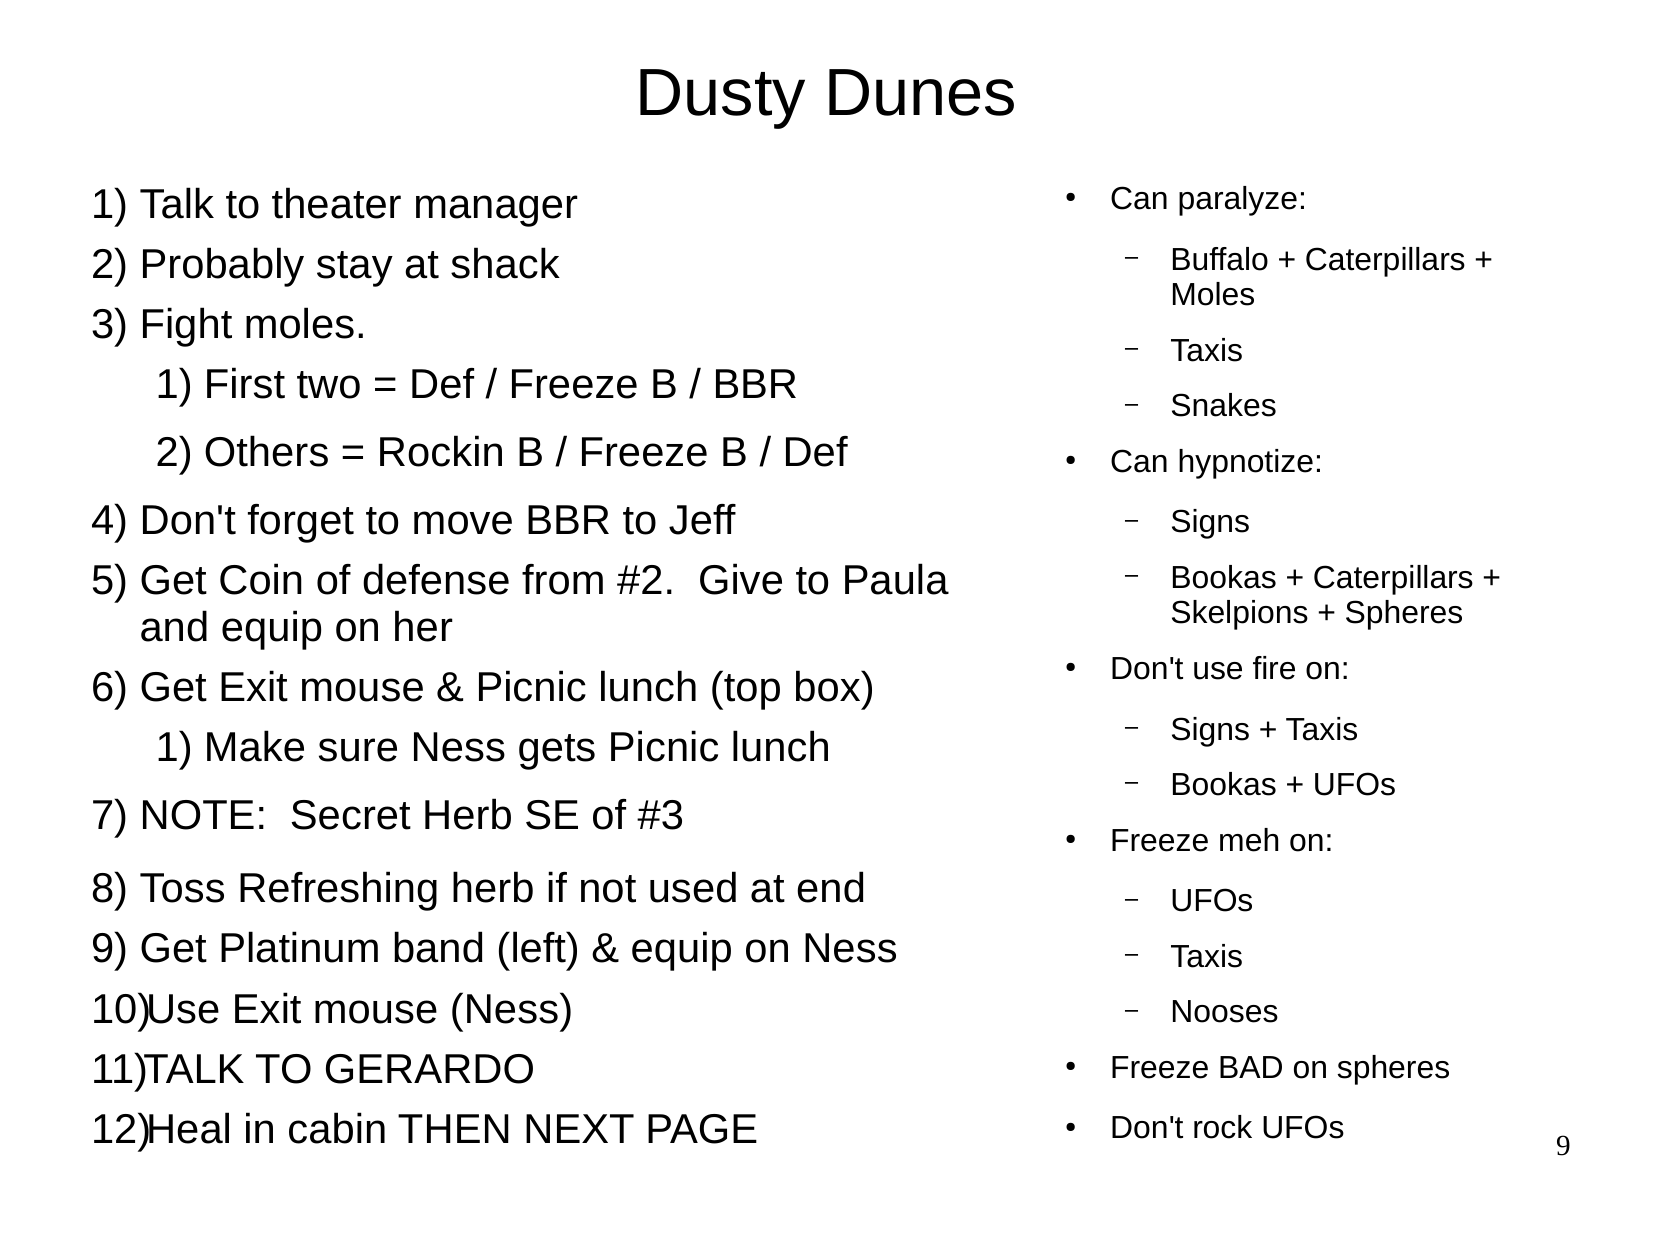

# Dusty Dunes
Talk to theater manager
Probably stay at shack
Fight moles.
First two = Def / Freeze B / BBR
Others = Rockin B / Freeze B / Def
Don't forget to move BBR to Jeff
Get Coin of defense from #2. Give to Paula and equip on her
Get Exit mouse & Picnic lunch (top box)
Make sure Ness gets Picnic lunch
NOTE: Secret Herb SE of #3
Toss Refreshing herb if not used at end
Get Platinum band (left) & equip on Ness
Use Exit mouse (Ness)
TALK TO GERARDO
Heal in cabin THEN NEXT PAGE
Can paralyze:
Buffalo + Caterpillars + Moles
Taxis
Snakes
Can hypnotize:
Signs
Bookas + Caterpillars + Skelpions + Spheres
Don't use fire on:
Signs + Taxis
Bookas + UFOs
Freeze meh on:
UFOs
Taxis
Nooses
Freeze BAD on spheres
Don't rock UFOs
9